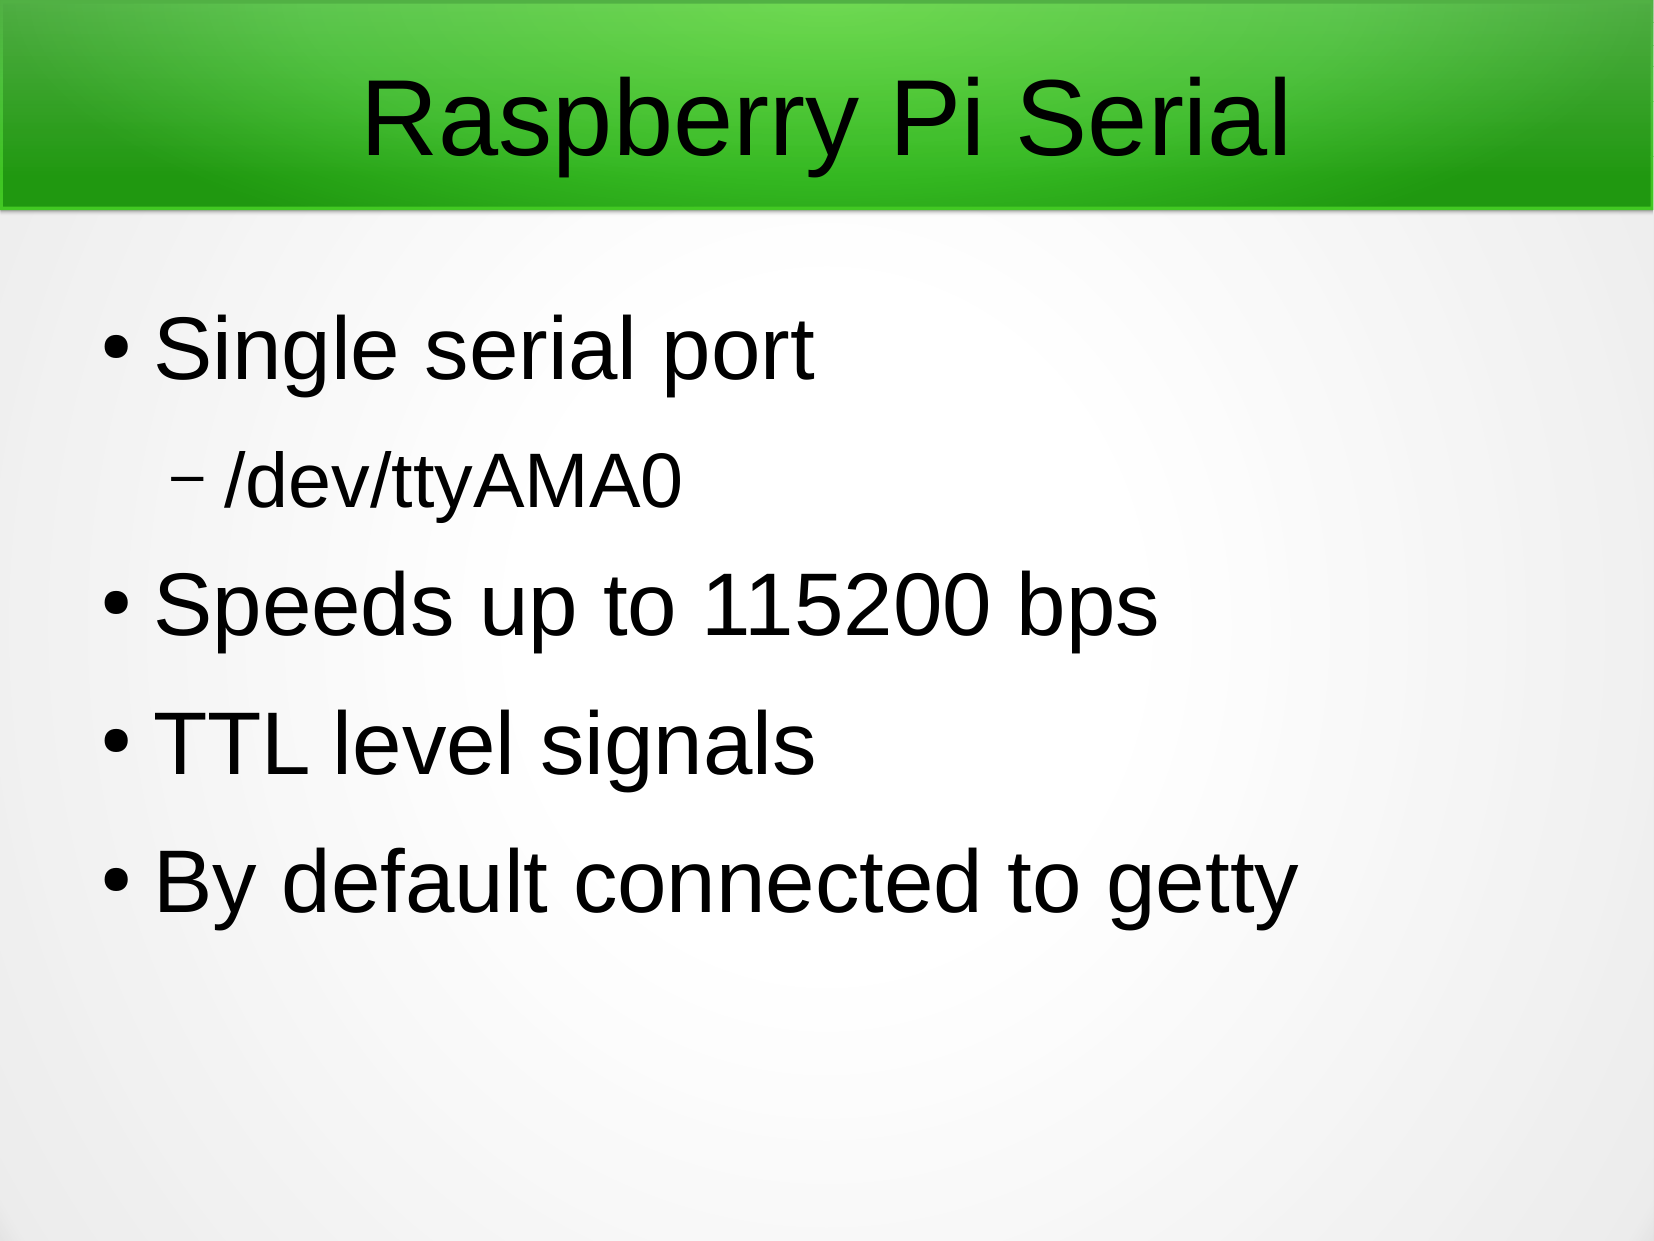

# Raspberry Pi Serial
Single serial port
/dev/ttyAMA0
Speeds up to 115200 bps
TTL level signals
By default connected to getty